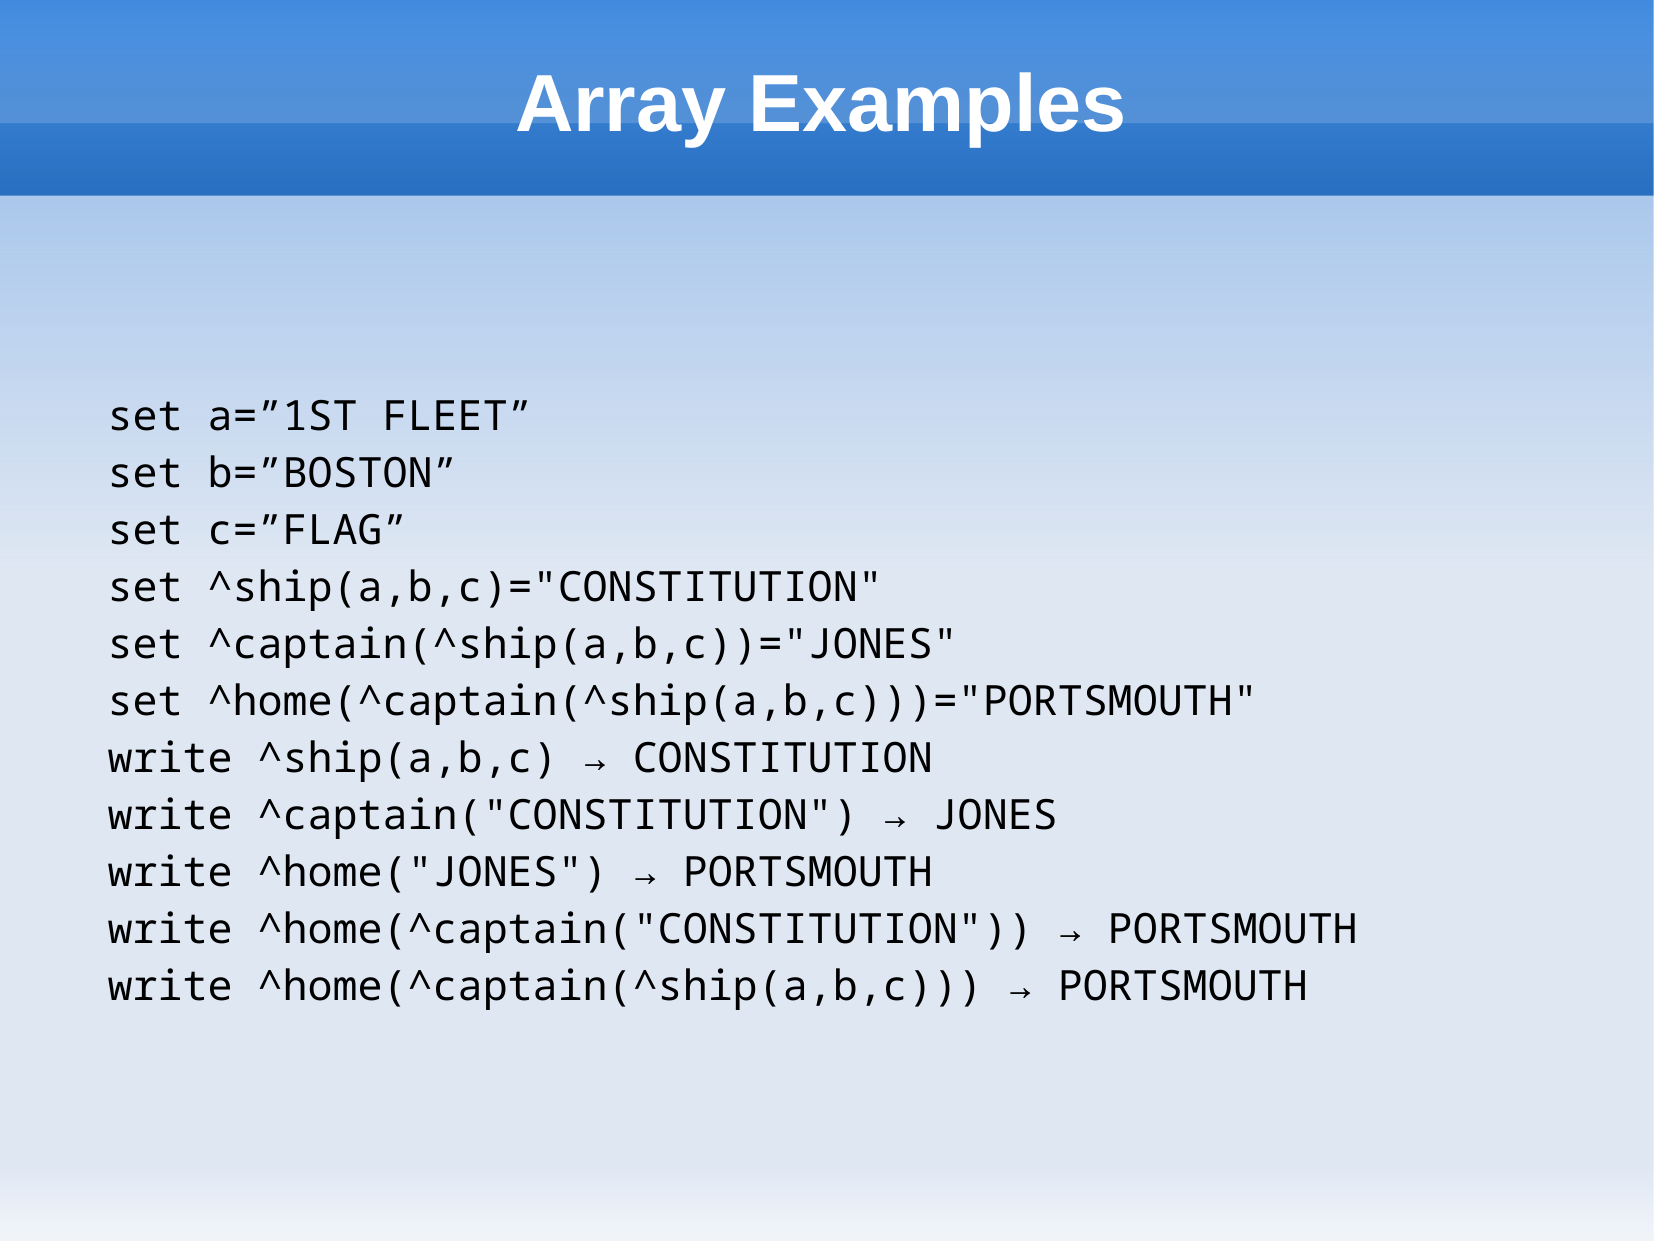

# Array Examples
 set a=”1ST FLEET”
 set b=”BOSTON”
 set c=”FLAG”
 set ^ship(a,b,c)="CONSTITUTION"
 set ^captain(^ship(a,b,c))="JONES"
 set ^home(^captain(^ship(a,b,c)))="PORTSMOUTH"
 write ^ship(a,b,c) → CONSTITUTION
 write ^captain("CONSTITUTION") → JONES
 write ^home("JONES") → PORTSMOUTH
 write ^home(^captain("CONSTITUTION")) → PORTSMOUTH
 write ^home(^captain(^ship(a,b,c))) → PORTSMOUTH